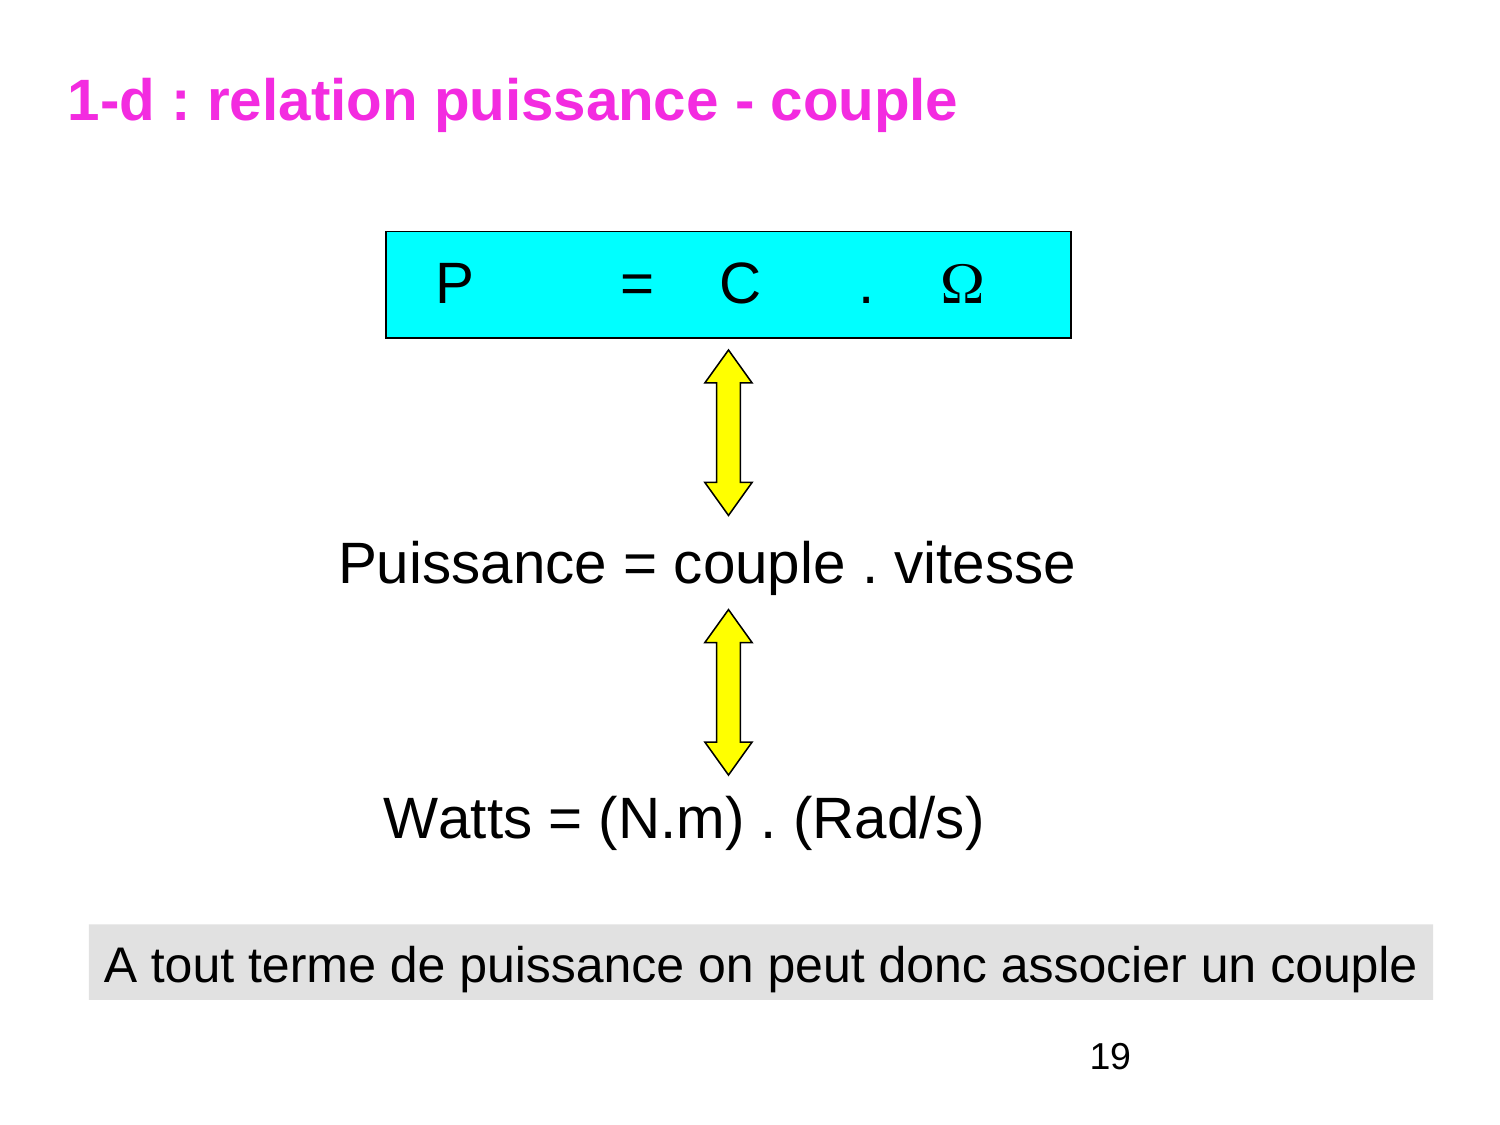

1-d : relation puissance - couple
 P = C . 
Puissance = couple . vitesse
Watts = (N.m) . (Rad/s)
A tout terme de puissance on peut donc associer un couple
19